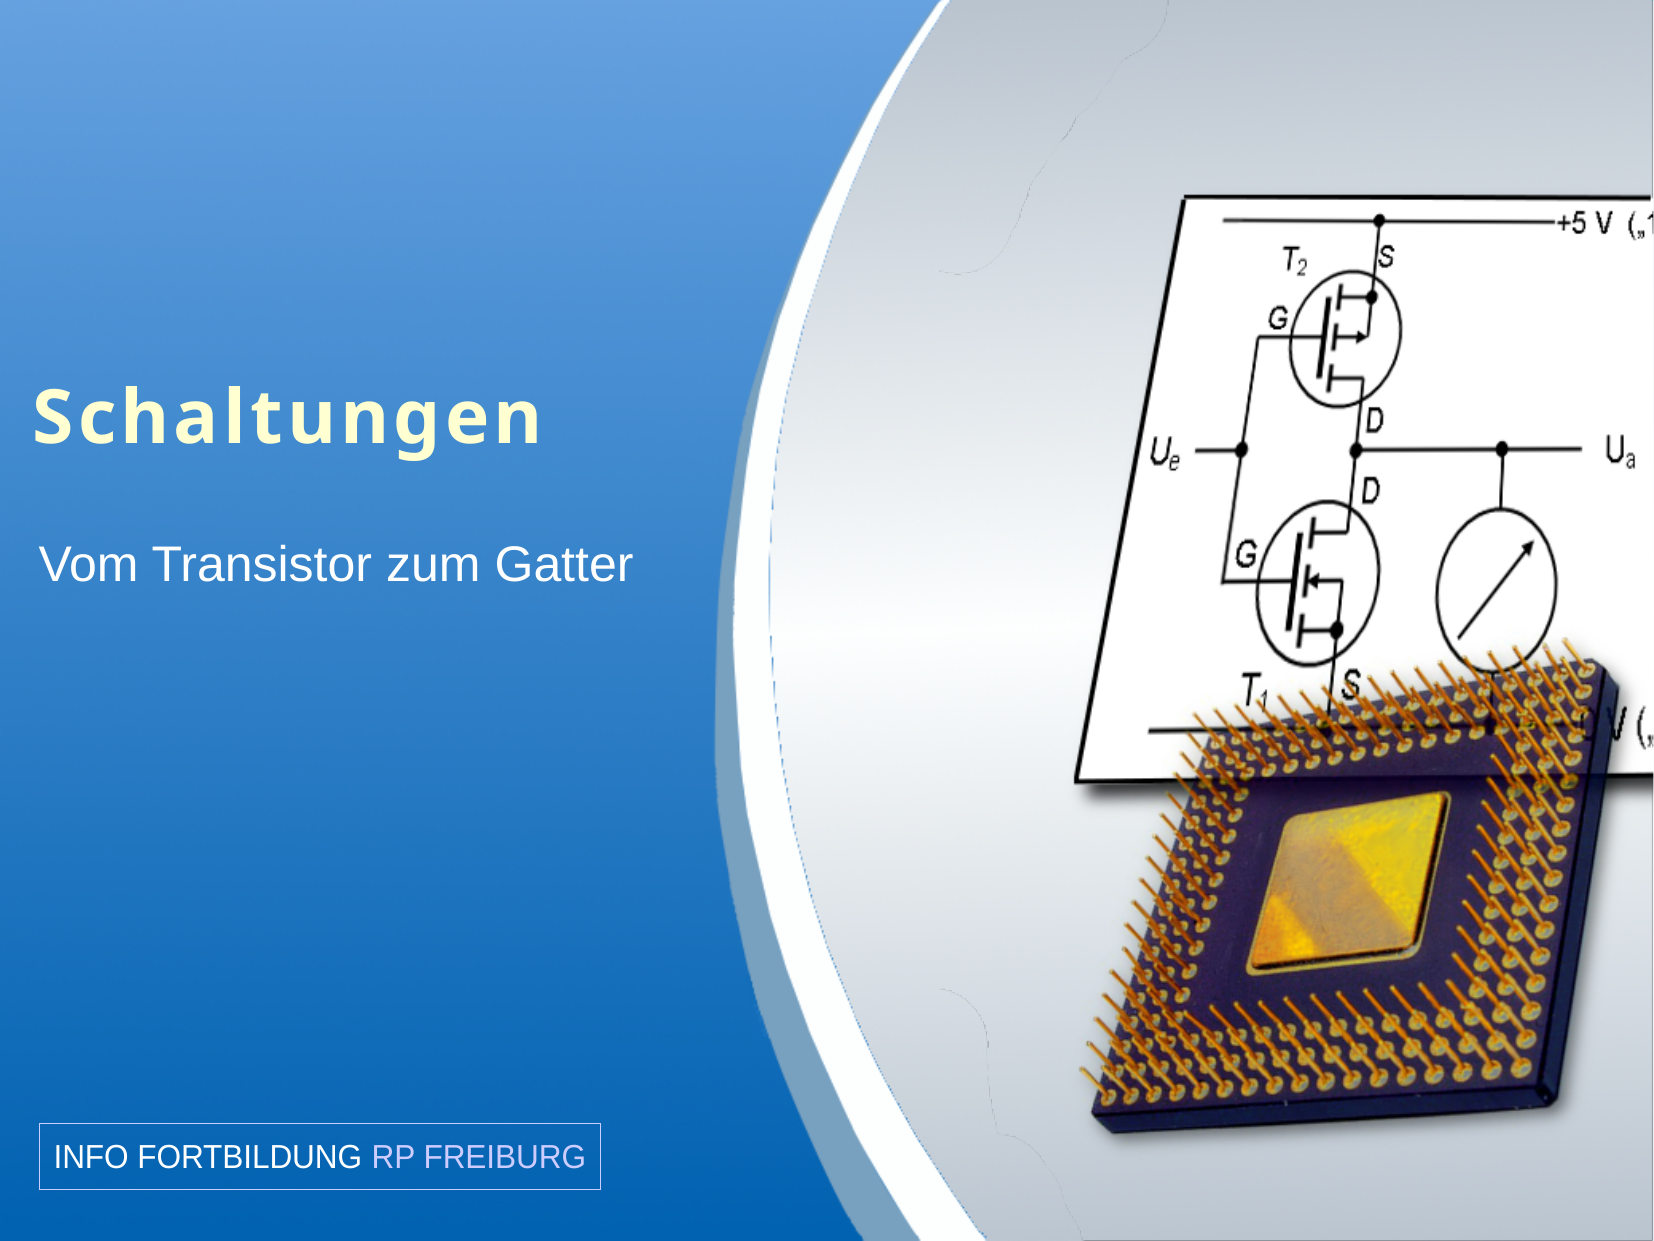

Schaltungen
Vom Transistor zum Gatter
INFO FORTBILDUNG RP FREIBURG